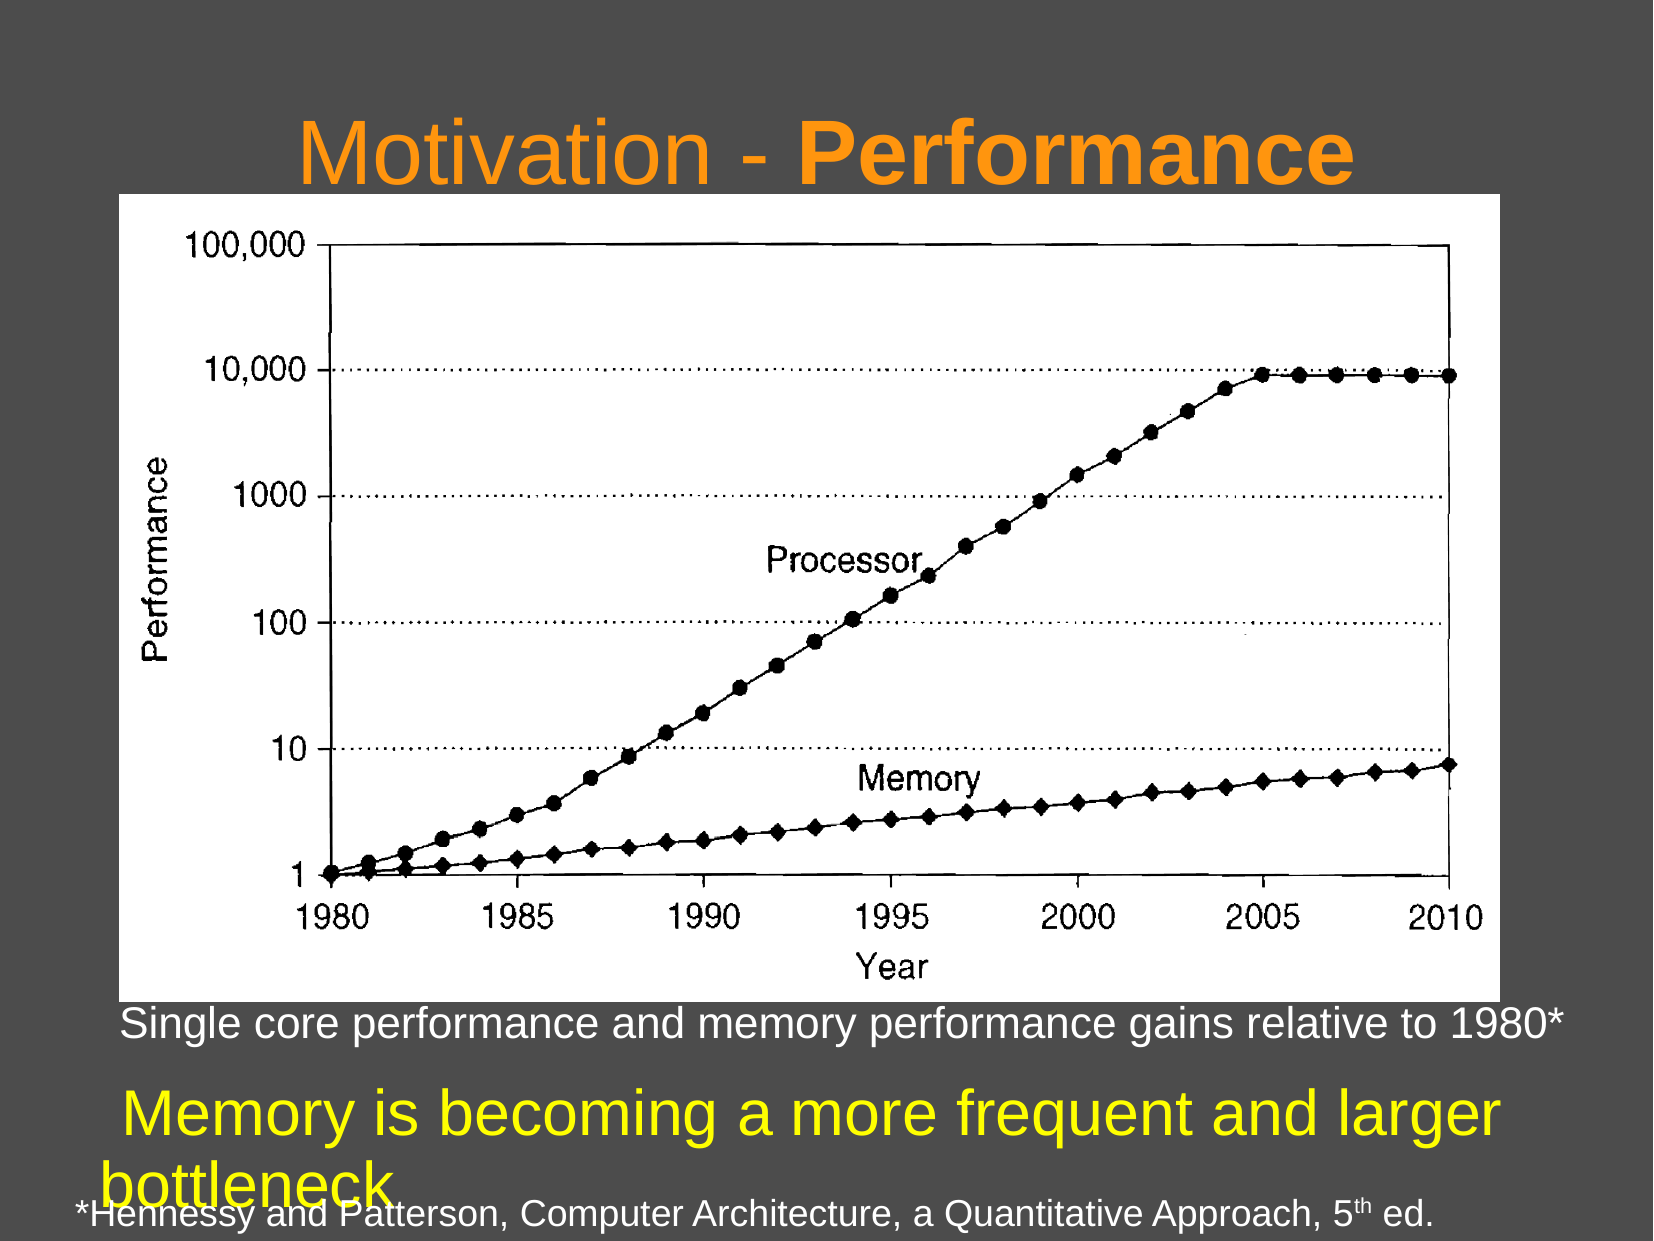

# Motivation - Performance
Single core performance and memory performance gains relative to 1980*
Memory is becoming a more frequent and larger bottleneck
*Hennessy and Patterson, Computer Architecture, a Quantitative Approach, 5th ed.